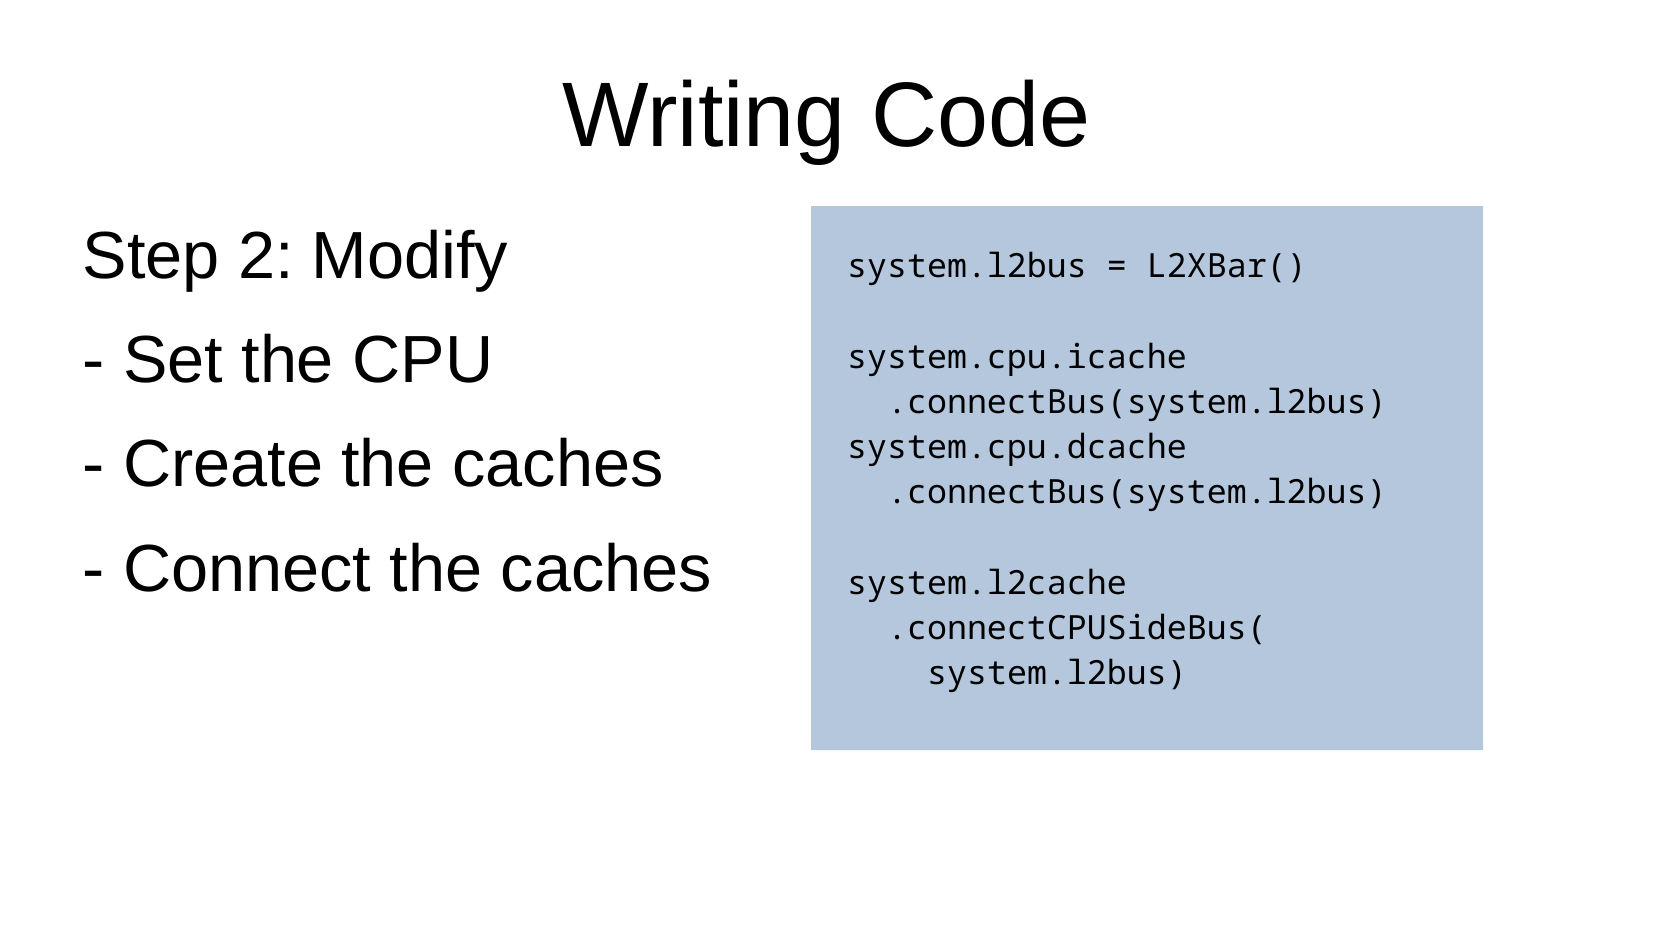

# Writing Code
system.l2bus = L2XBar()
system.cpu.icache
 .connectBus(system.l2bus)
system.cpu.dcache
 .connectBus(system.l2bus)
system.l2cache
 .connectCPUSideBus(
 system.l2bus)
Step 2: Modify
- Set the CPU
- Create the caches
- Connect the caches